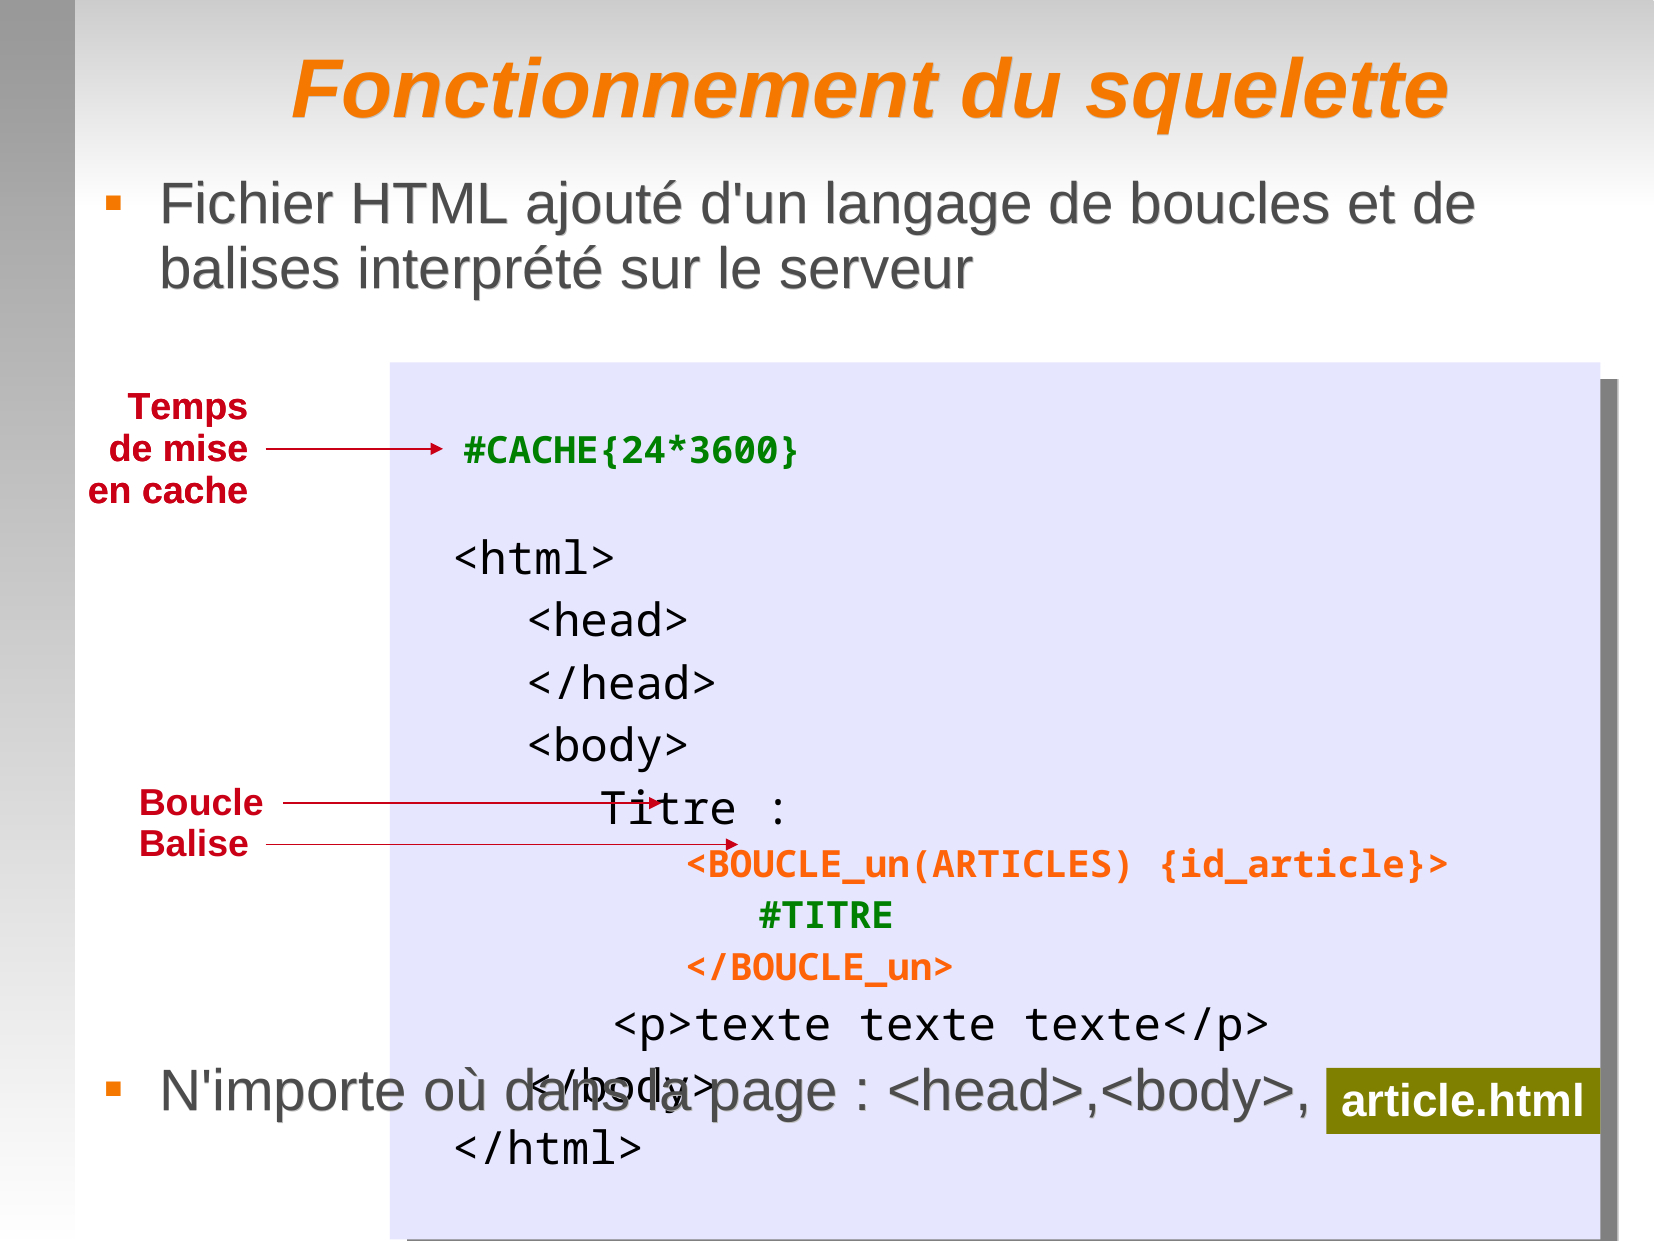

# Fonctionnement du squelette
Fichier HTML ajouté d'un langage de boucles et de balises interprété sur le serveur
N'importe où dans la page : <head>,<body>, ...
#CACHE{24*3600}
<html>
	<head>
	</head>
	<body>
		Titre :
			<BOUCLE_un(ARTICLES) {id_article}>
				#TITRE
			</BOUCLE_un>
		<p>texte texte texte</p>
	</body>
</html>
Temps de mise en cache
Temps de mise en cache
Boucle
Balise
article.html